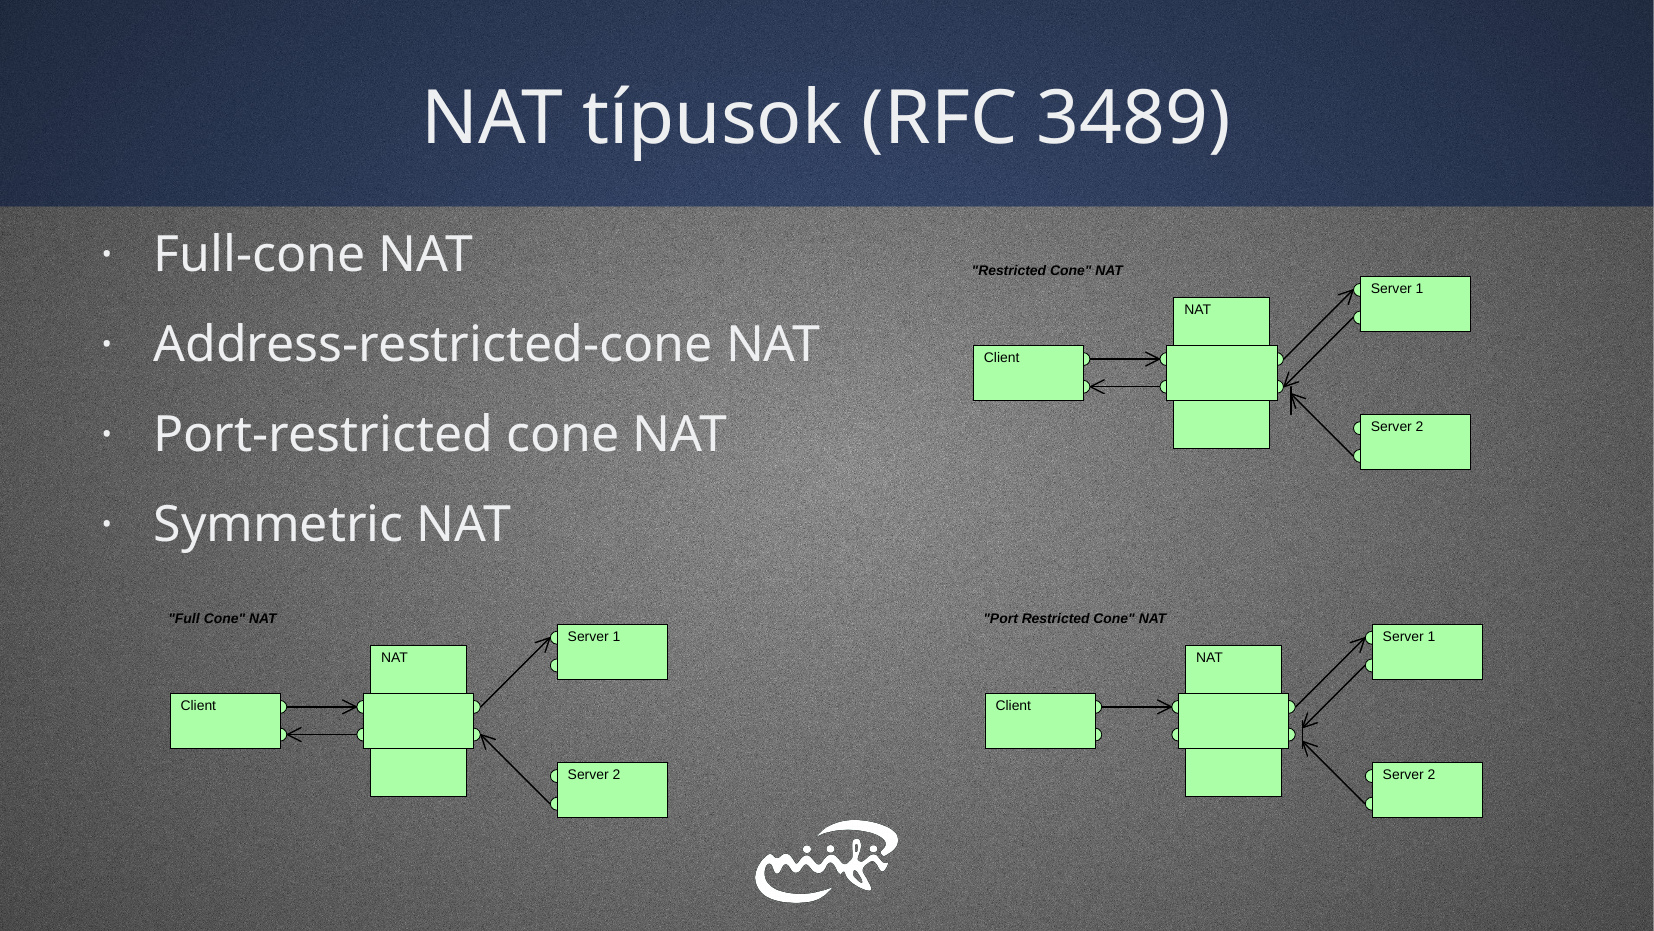

# NAT típusok (RFC 3489)
Full-cone NAT
Address-restricted-cone NAT
Port-restricted cone NAT
Symmetric NAT